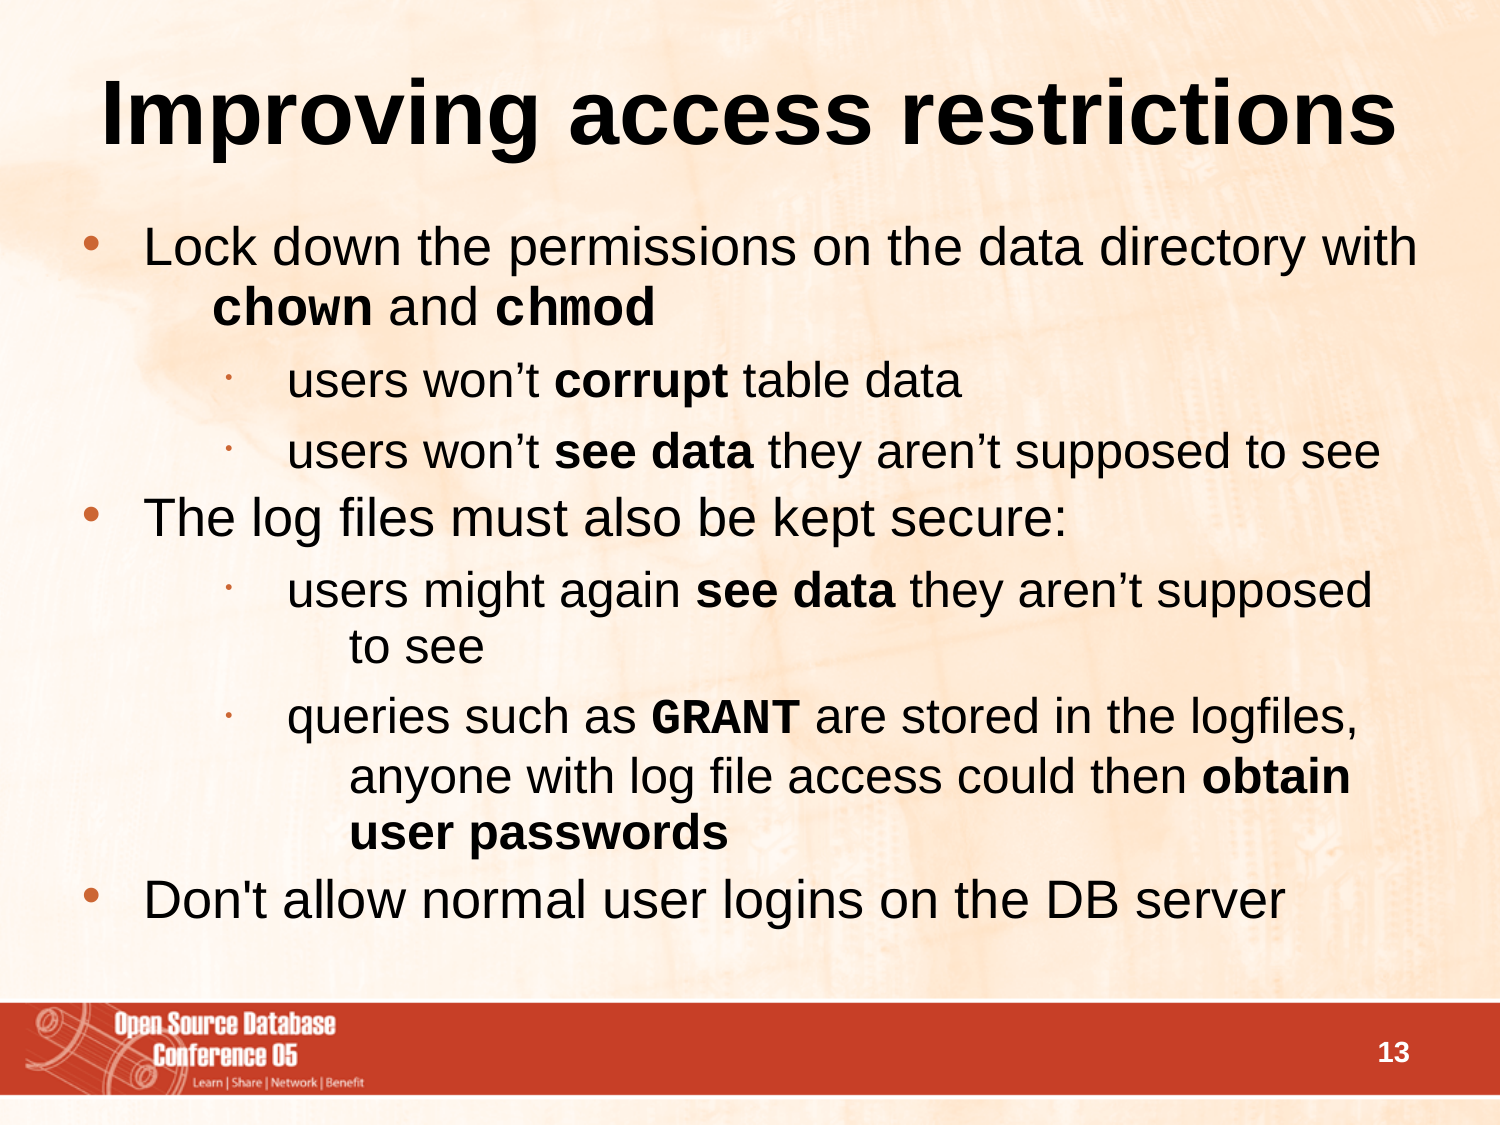

# Improving access restrictions
Lock down the permissions on the data directory with chown and chmod
users won’t corrupt table data
users won’t see data they aren’t supposed to see
The log files must also be kept secure:
users might again see data they aren’t supposed to see
queries such as GRANT are stored in the logfiles, anyone with log file access could then obtain user passwords
Don't allow normal user logins on the DB server
13